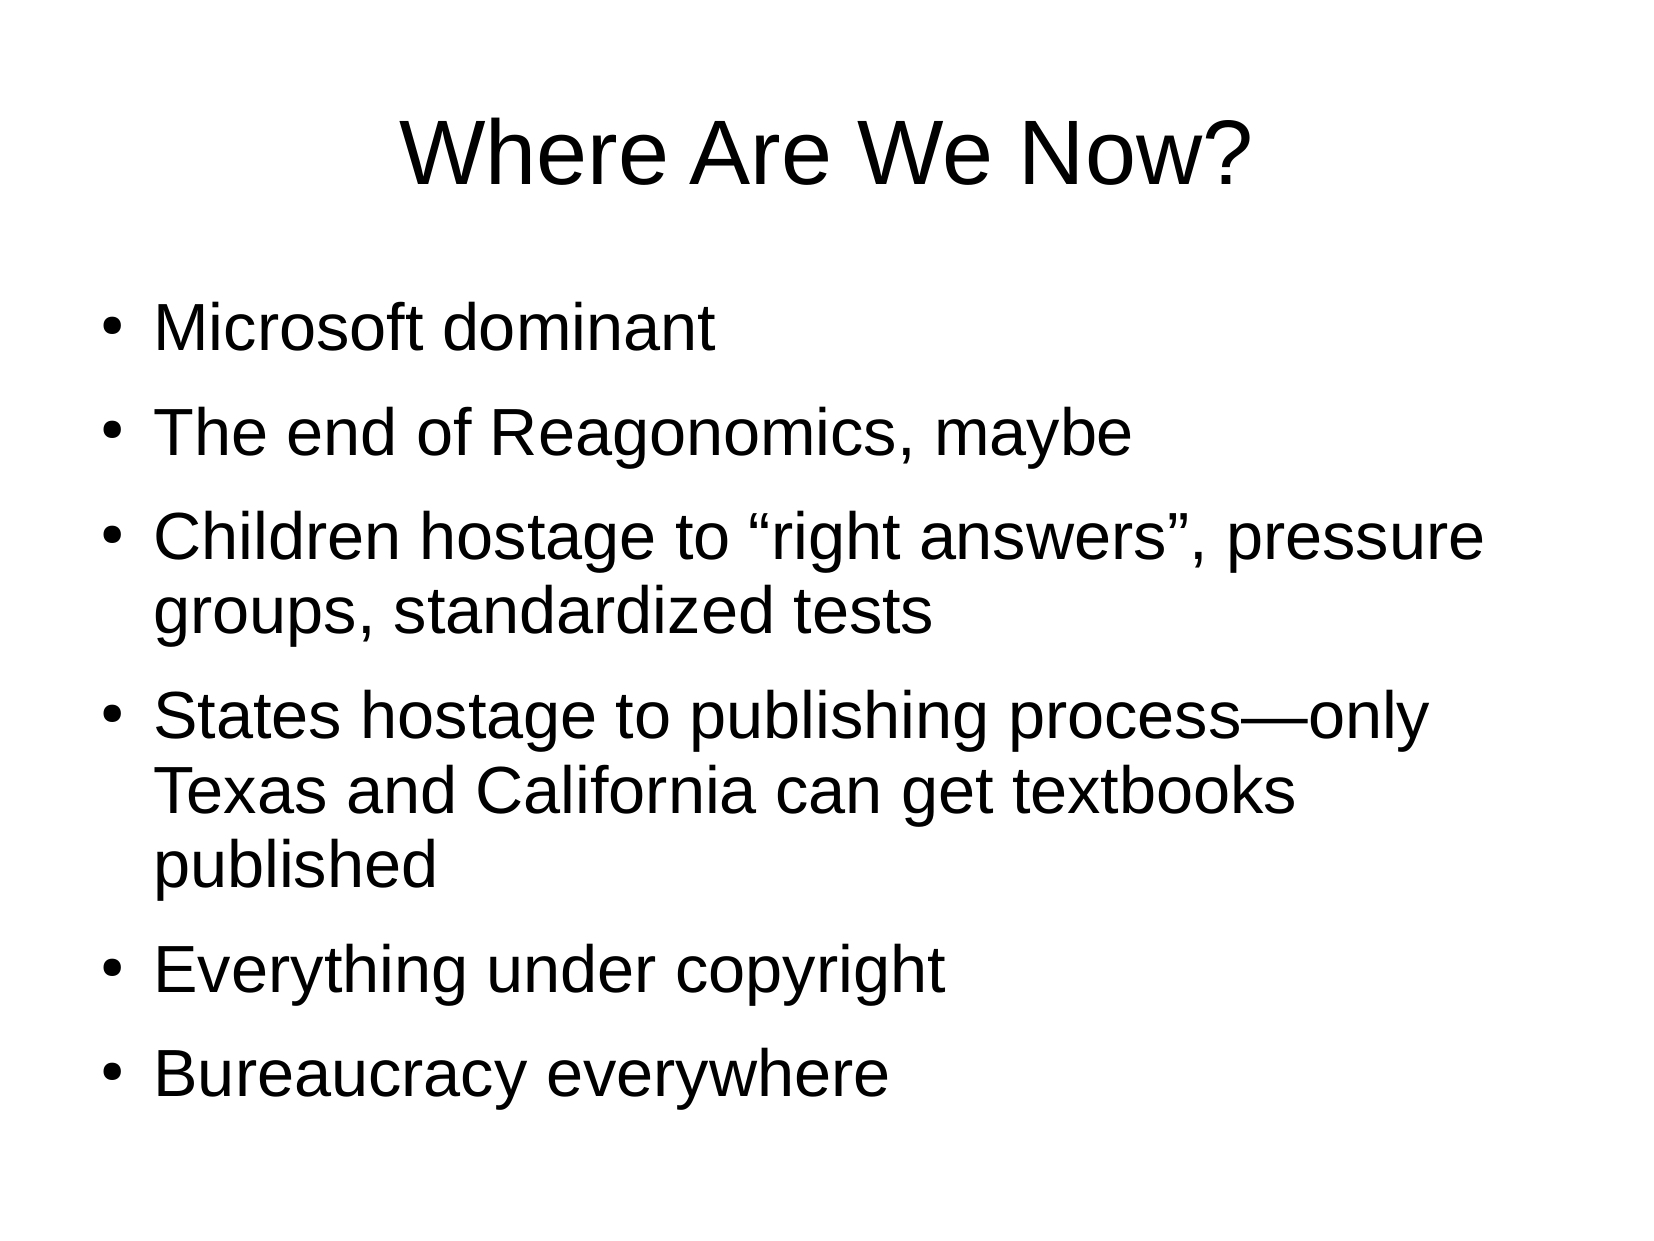

# Where Are We Now?
Microsoft dominant
The end of Reagonomics, maybe
Children hostage to “right answers”, pressure groups, standardized tests
States hostage to publishing process—only Texas and California can get textbooks published
Everything under copyright
Bureaucracy everywhere